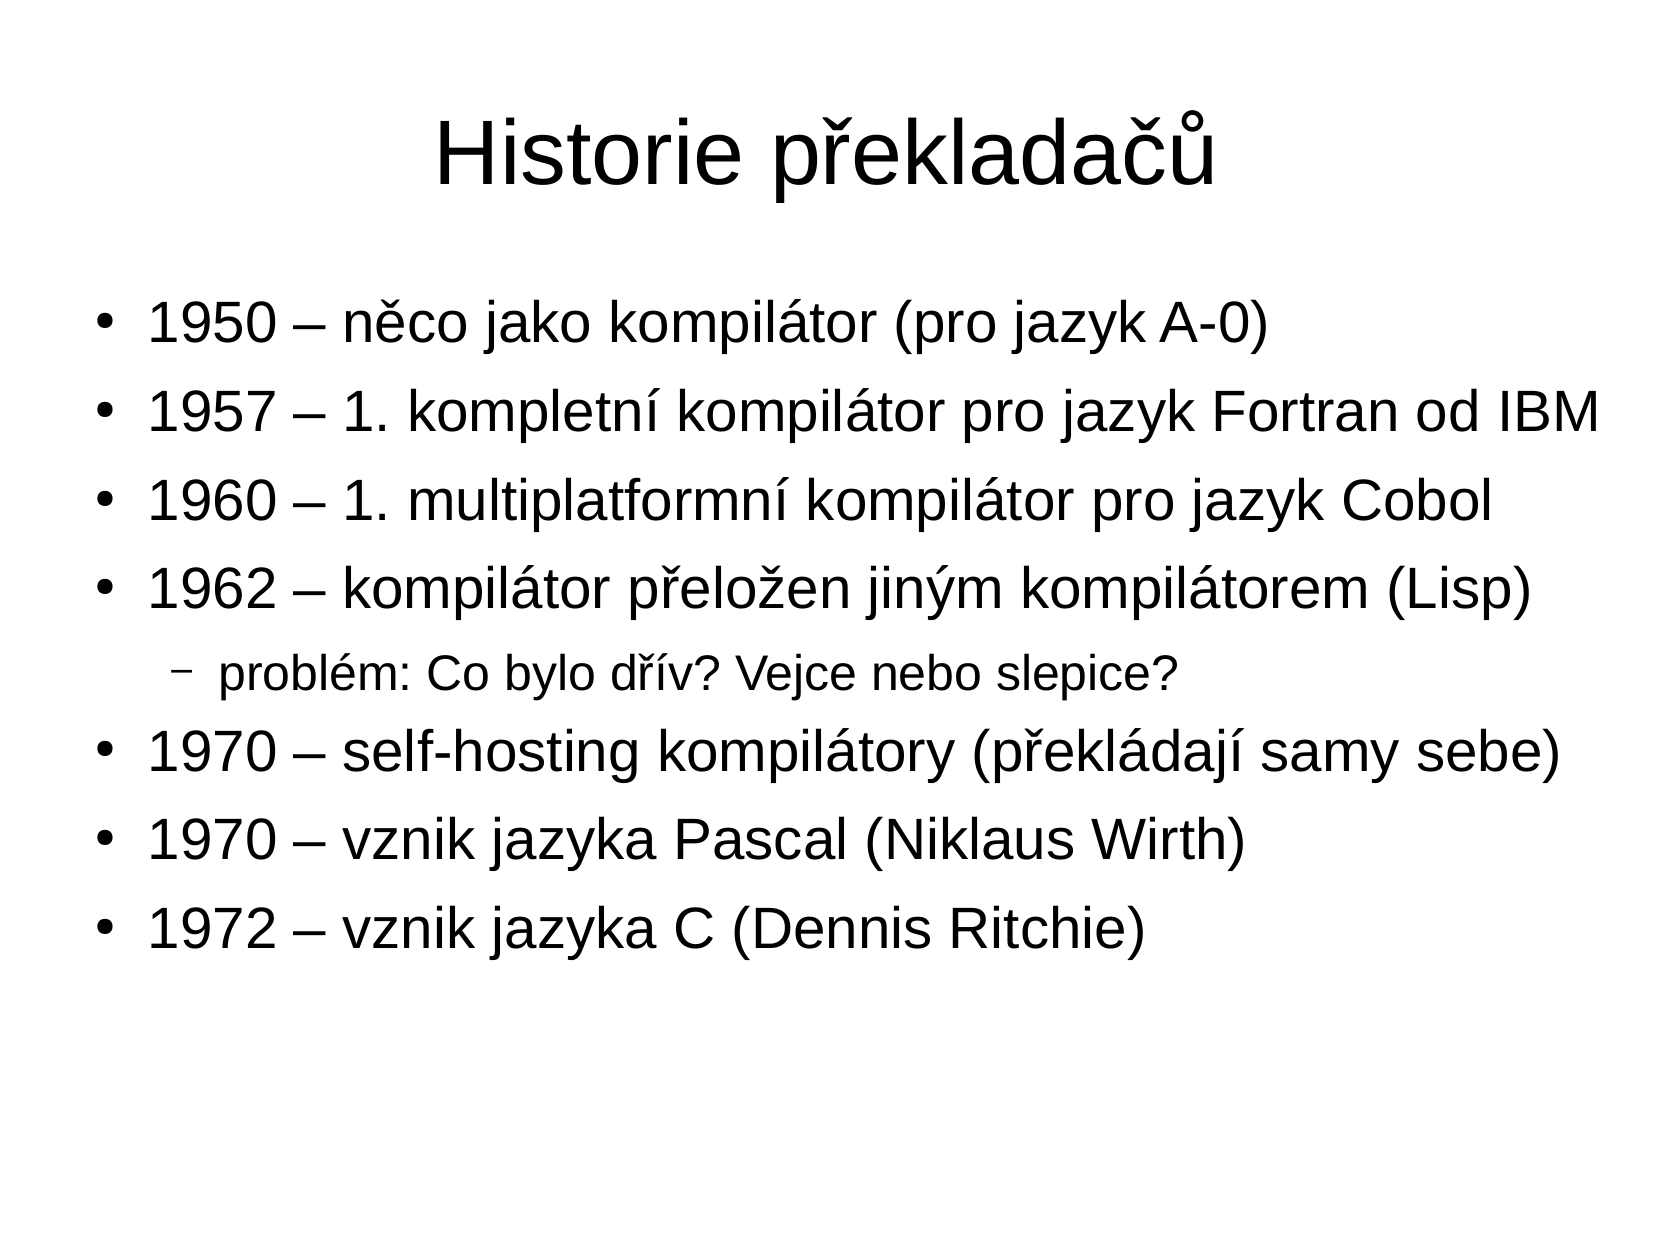

# Historie překladačů
1950 – něco jako kompilátor (pro jazyk A-0)
1957 – 1. kompletní kompilátor pro jazyk Fortran od IBM
1960 – 1. multiplatformní kompilátor pro jazyk Cobol
1962 – kompilátor přeložen jiným kompilátorem (Lisp)
problém: Co bylo dřív? Vejce nebo slepice?
1970 – self-hosting kompilátory (překládají samy sebe)
1970 – vznik jazyka Pascal (Niklaus Wirth)
1972 – vznik jazyka C (Dennis Ritchie)